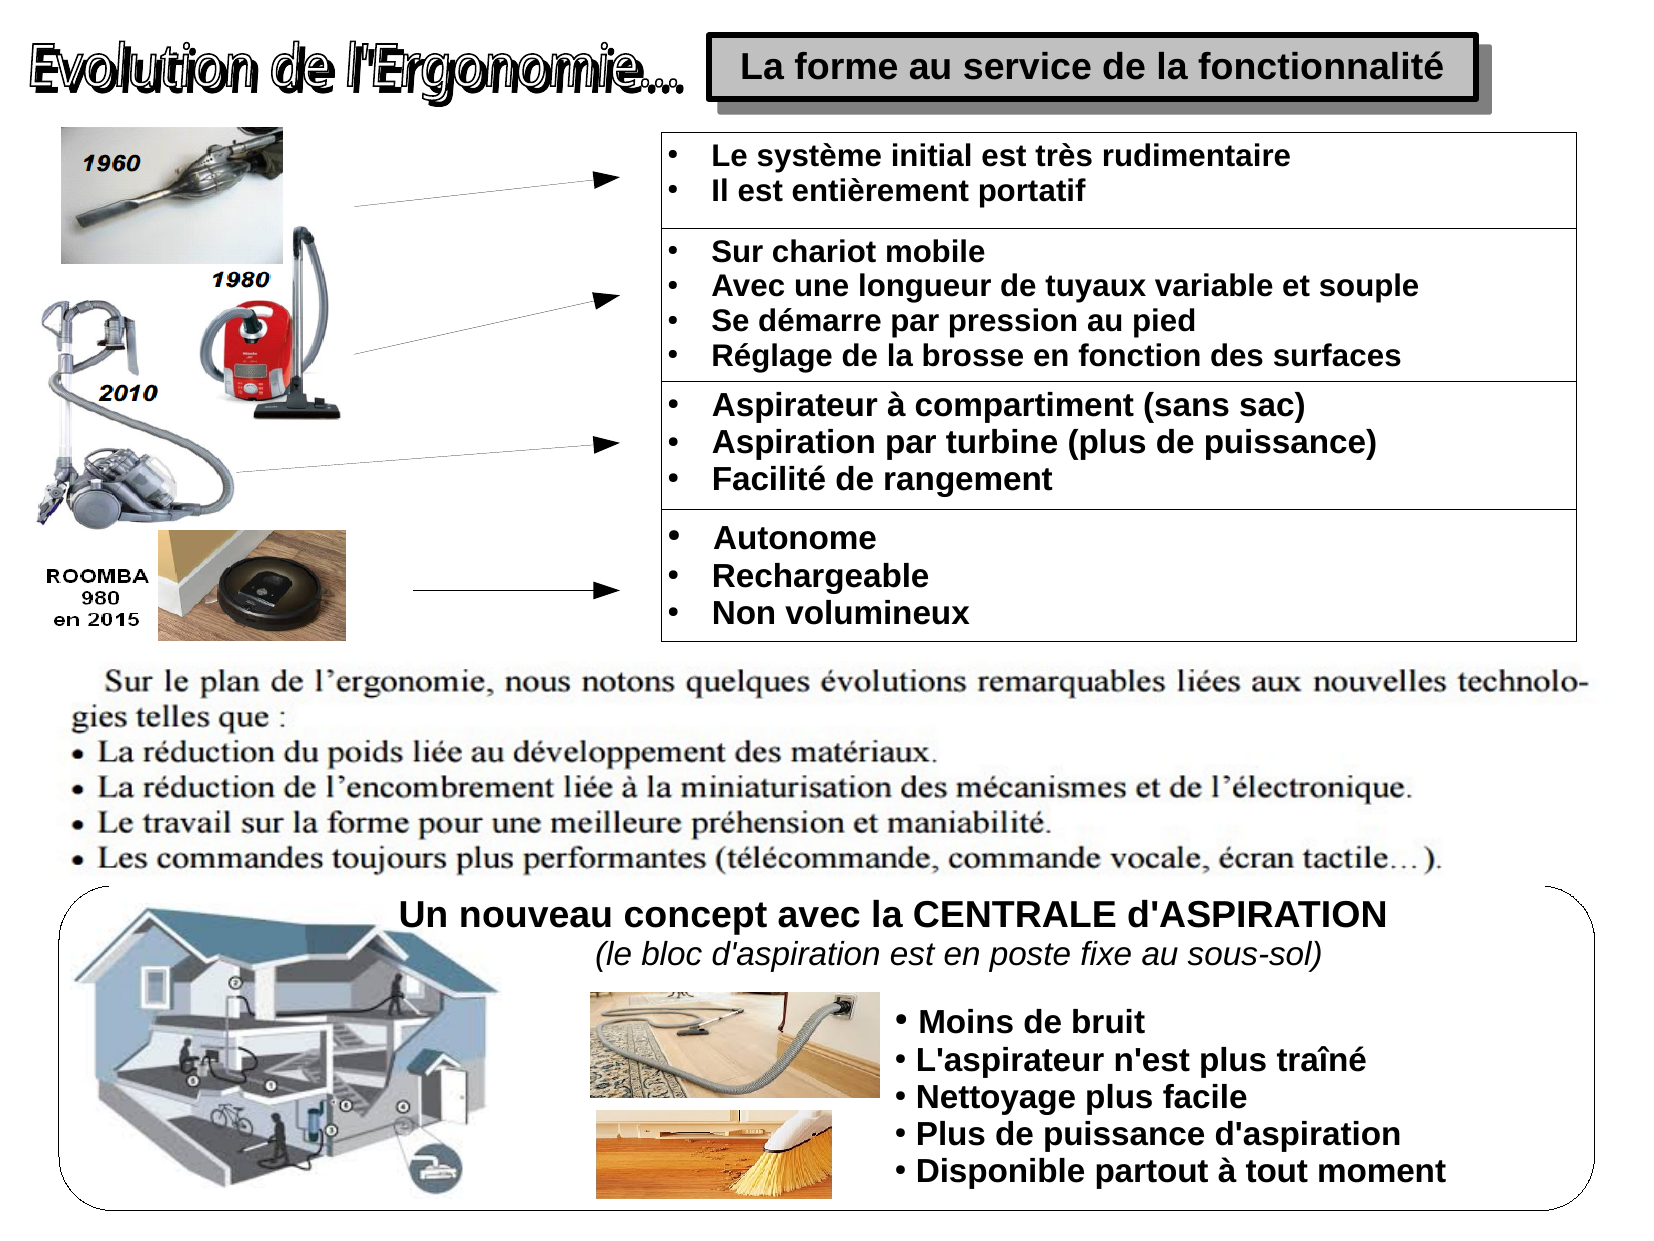

La forme au service de la fonctionnalité
Evolution de l'Ergonomie...
| Le système initial est très rudimentaire Il est entièrement portatif |
| --- |
| Sur chariot mobile Avec une longueur de tuyaux variable et souple Se démarre par pression au pied Réglage de la brosse en fonction des surfaces |
| Aspirateur à compartiment (sans sac) Aspiration par turbine (plus de puissance) Facilité de rangement |
| Autonome Rechargeable Non volumineux |
Un nouveau concept avec la CENTRALE d'ASPIRATION
(le bloc d'aspiration est en poste fixe au sous-sol)
 Moins de bruit
 L'aspirateur n'est plus traîné
 Nettoyage plus facile
 Plus de puissance d'aspiration
 Disponible partout à tout moment